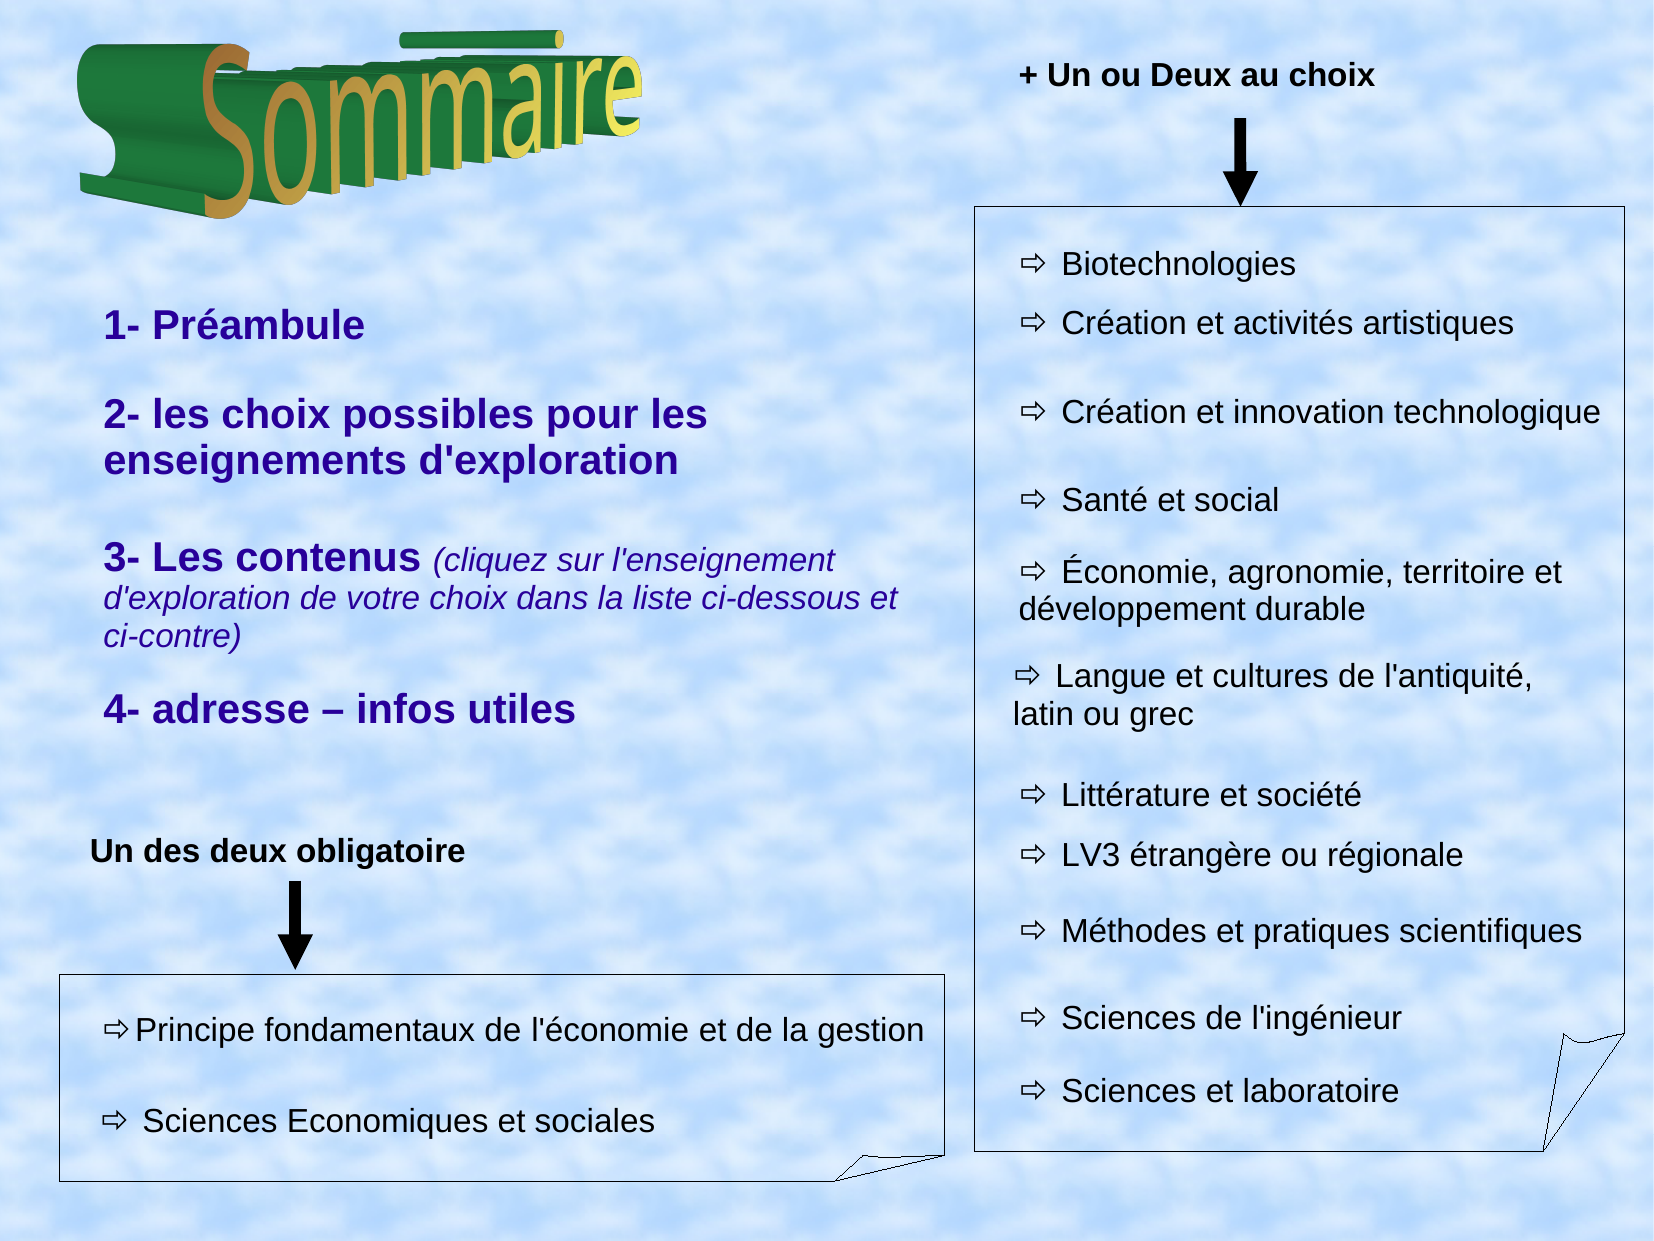

Sommaire
+ Un ou Deux au choix
 Biotechnologies
 Création et activités artistiques
1- Préambule
 Création et innovation technologique
2- les choix possibles pour les enseignements d'exploration
 Santé et social
3- Les contenus (cliquez sur l'enseignement d'exploration de votre choix dans la liste ci-dessous et ci-contre)
 Économie, agronomie, territoire et développement durable
 Langue et cultures de l'antiquité, latin ou grec
4- adresse – infos utiles
 Littérature et société
Un des deux obligatoire
 LV3 étrangère ou régionale
 Méthodes et pratiques scientifiques
 Sciences de l'ingénieur
 Principe fondamentaux de l'économie et de la gestion
 Sciences et laboratoire
 Sciences Economiques et sociales